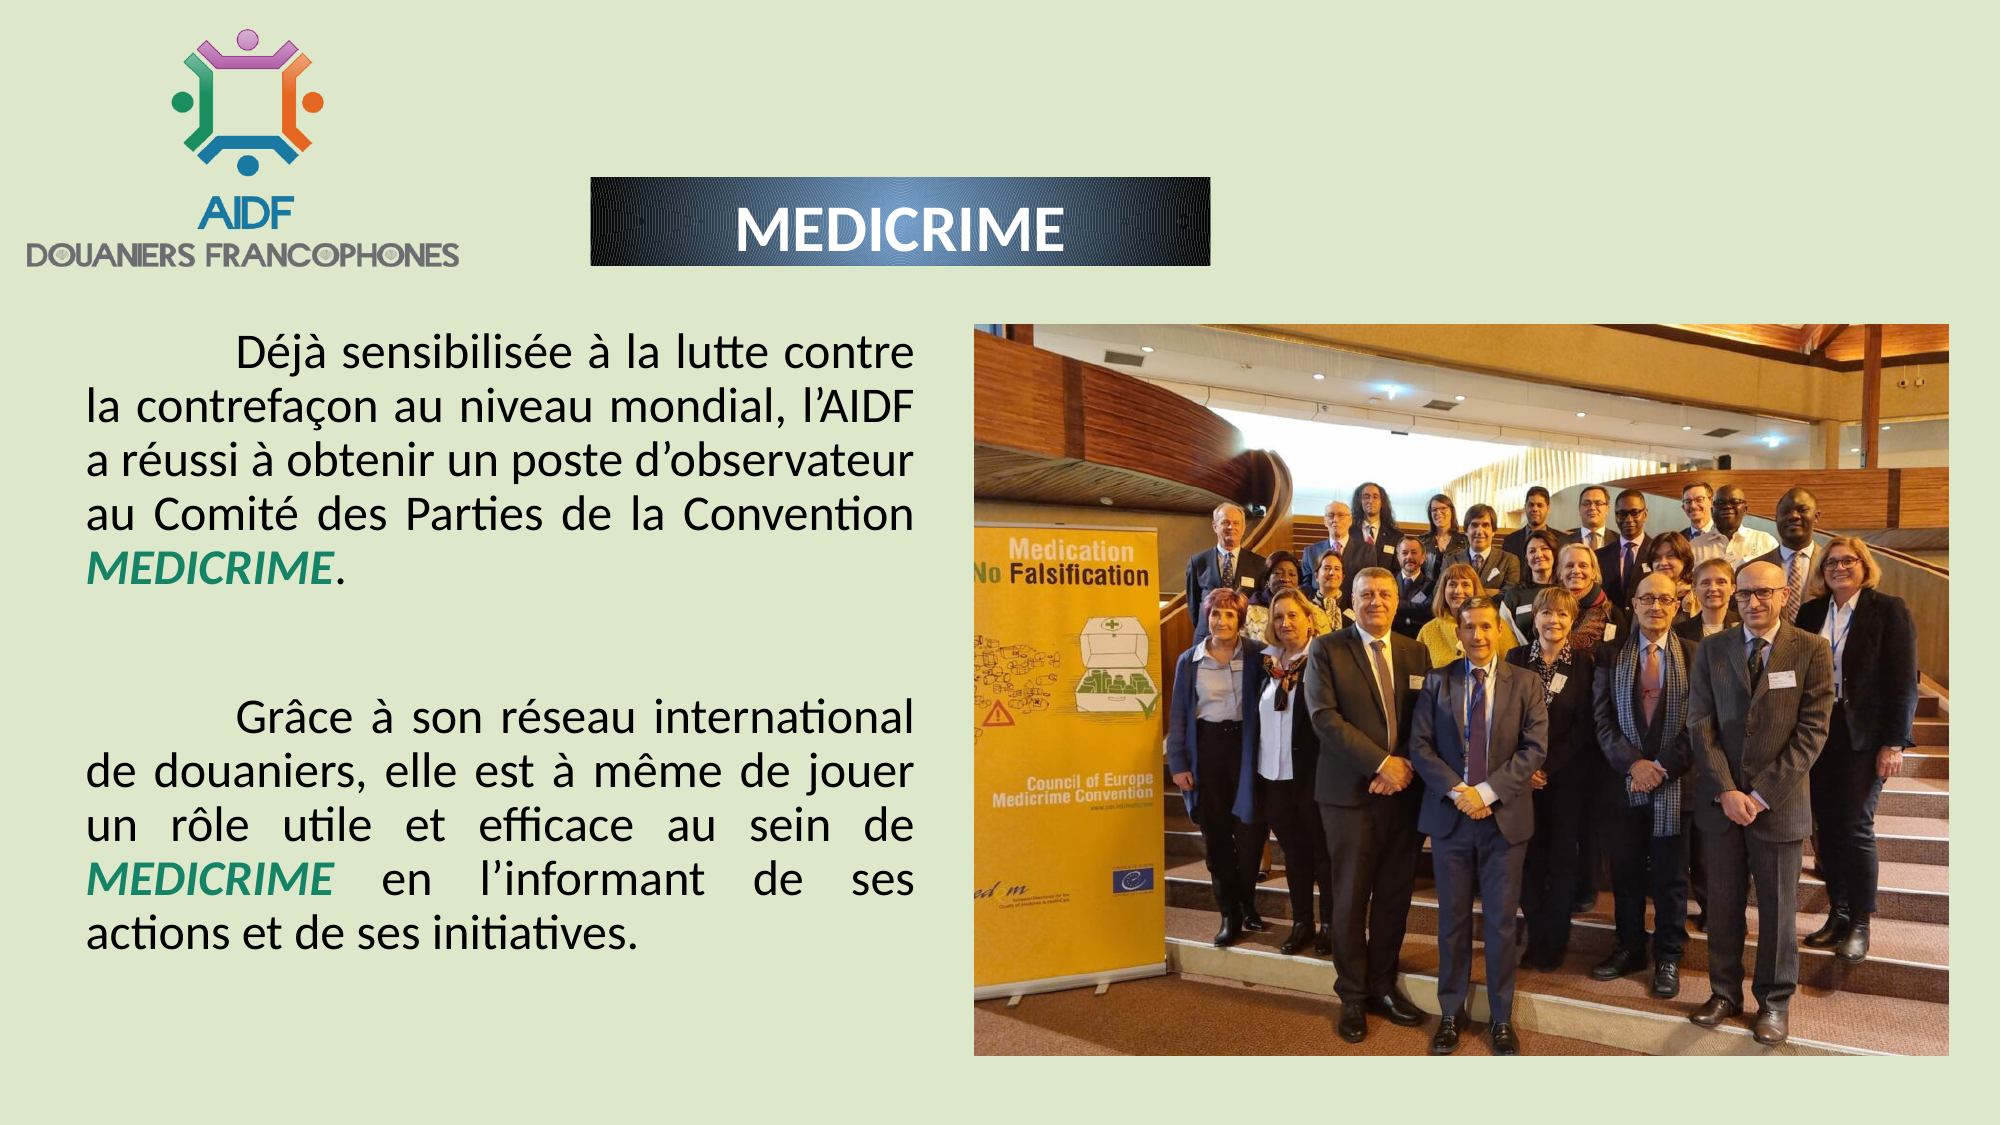

# MEDICRIME
	Déjà sensibilisée à la lutte contre la contrefaçon au niveau mondial, l’AIDF a réussi à obtenir un poste d’observateur au Comité des Parties de la Convention MEDICRIME.
	Grâce à son réseau international de douaniers, elle est à même de jouer un rôle utile et efficace au sein de MEDICRIME en l’informant de ses actions et de ses initiatives.